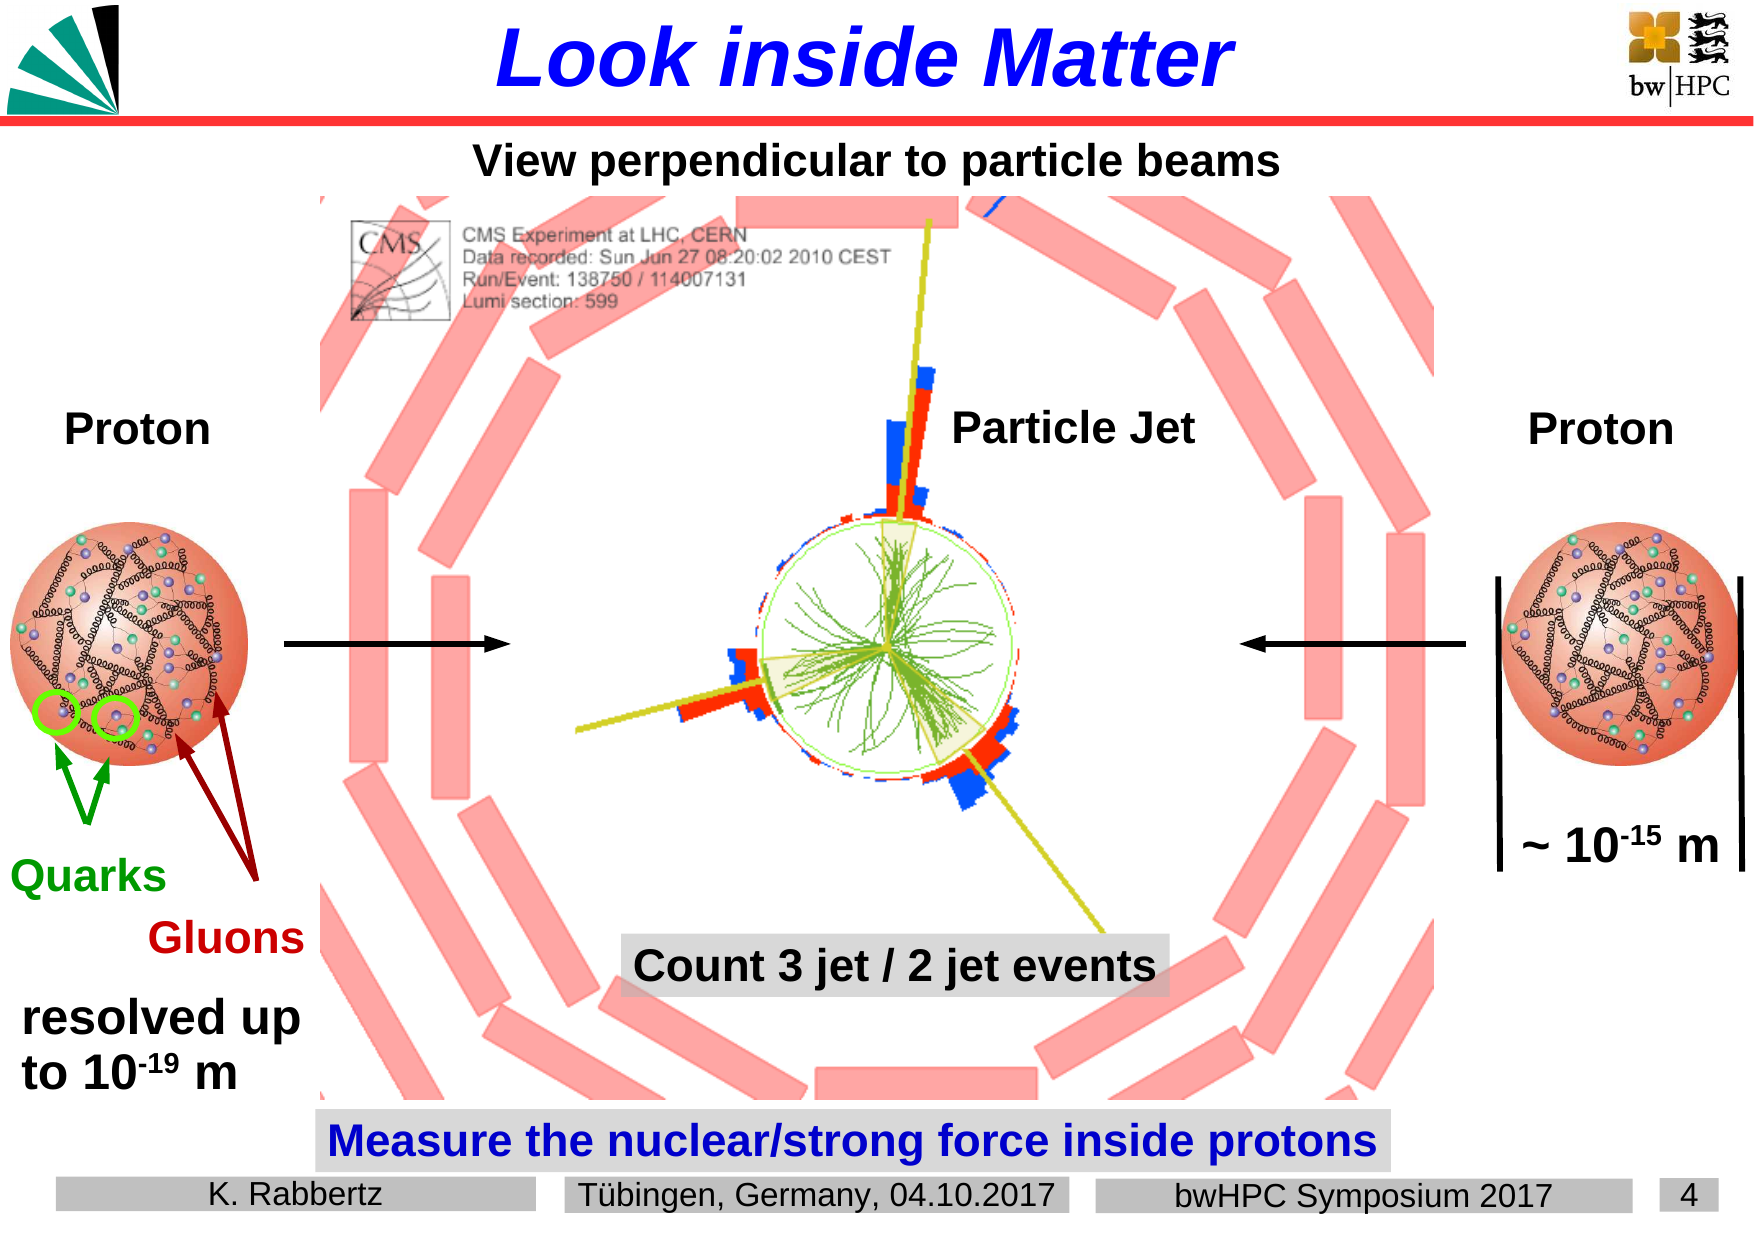

# Look inside Matter
View perpendicular to particle beams
Particle Jet
Proton
Proton
~ 10-15 m
Quarks
Gluons
Count 3 jet / 2 jet events
resolved up
to 10-19 m
Measure the nuclear/strong force inside protons